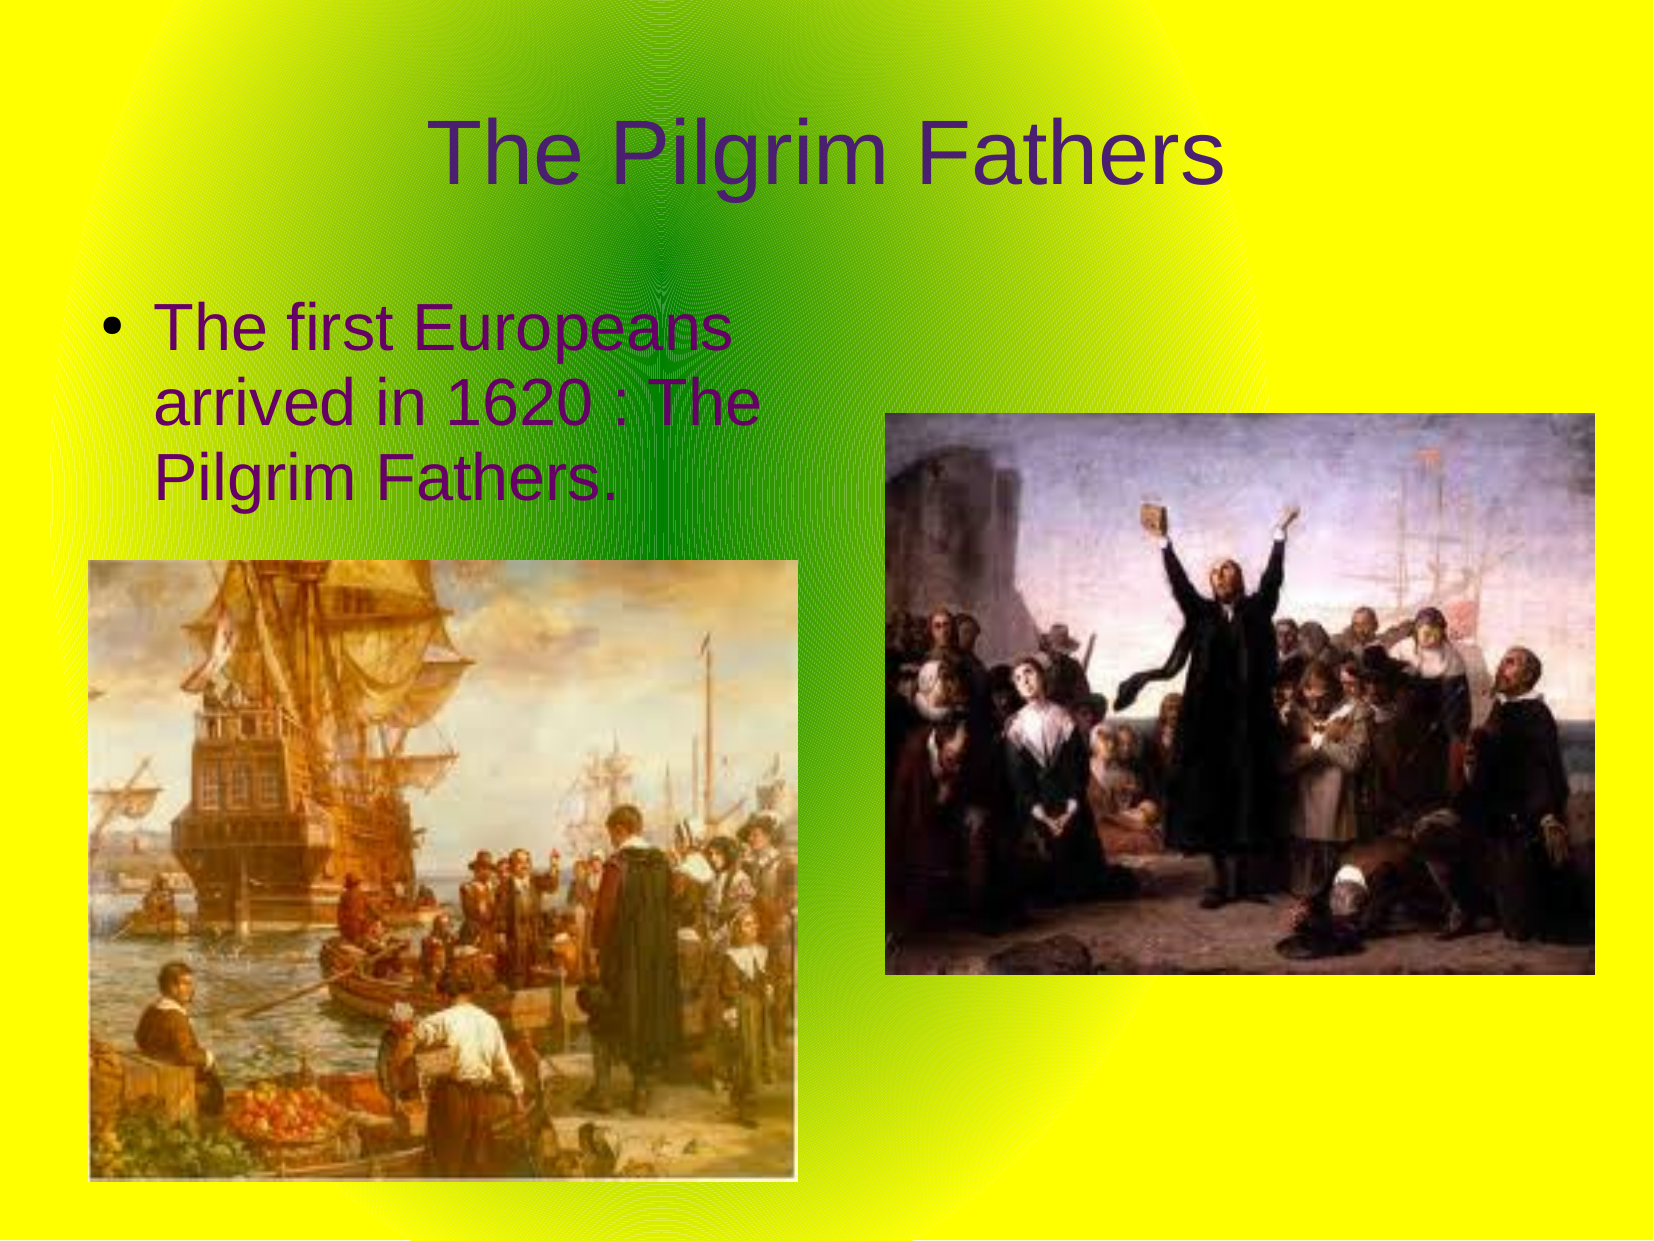

# The Pilgrim Fathers
The first Europeans arrived in 1620 : The Pilgrim Fathers.